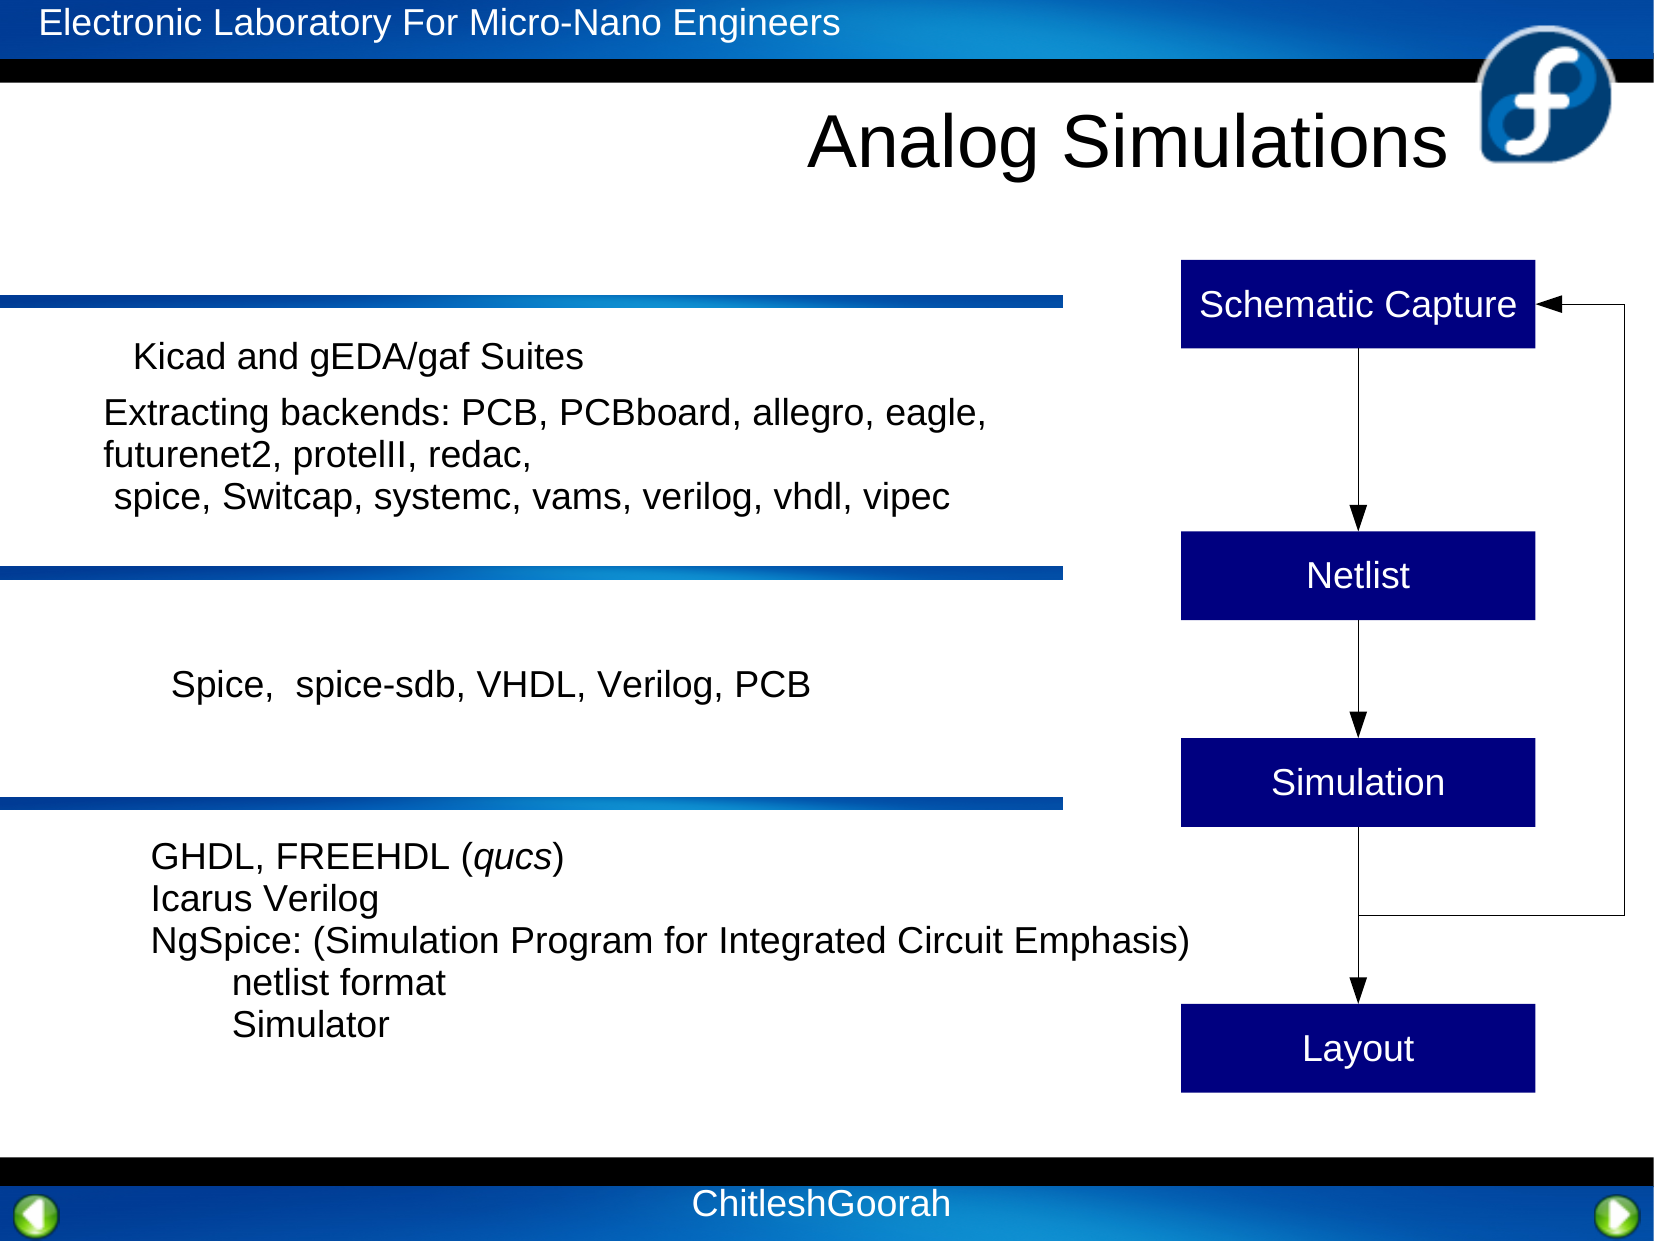

Analog Simulations
Schematic Capture
Kicad and gEDA/gaf Suites
Extracting backends: PCB, PCBboard, allegro, eagle, futurenet2, protelII, redac,
 spice, Switcap, systemc, vams, verilog, vhdl, vipec
Netlist
Spice, spice-sdb, VHDL, Verilog, PCB
Simulation
GHDL, FREEHDL (qucs)
Icarus Verilog
NgSpice: (Simulation Program for Integrated Circuit Emphasis)
 netlist format
 Simulator
Layout